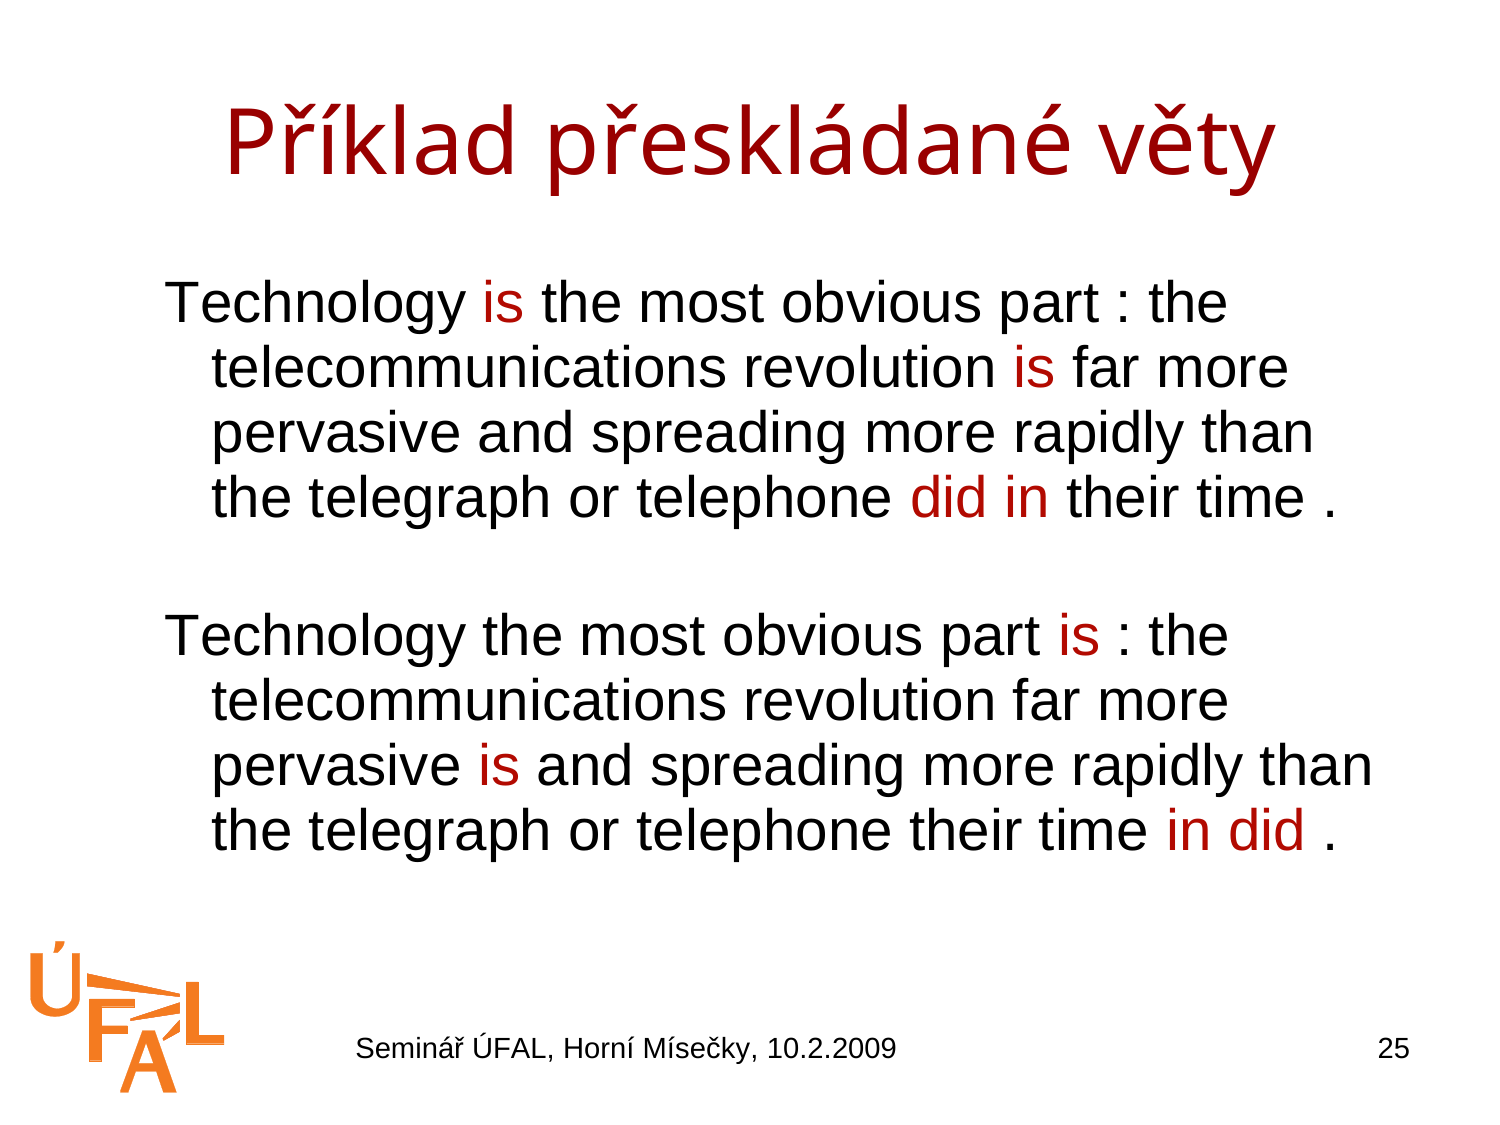

# Příklad přeskládané věty
Technology is the most obvious part : the telecommunications revolution is far more pervasive and spreading more rapidly than the telegraph or telephone did in their time .
Technology the most obvious part is : the telecommunications revolution far more pervasive is and spreading more rapidly than the telegraph or telephone their time in did .
Seminář ÚFAL, Horní Mísečky, 10.2.2009
25